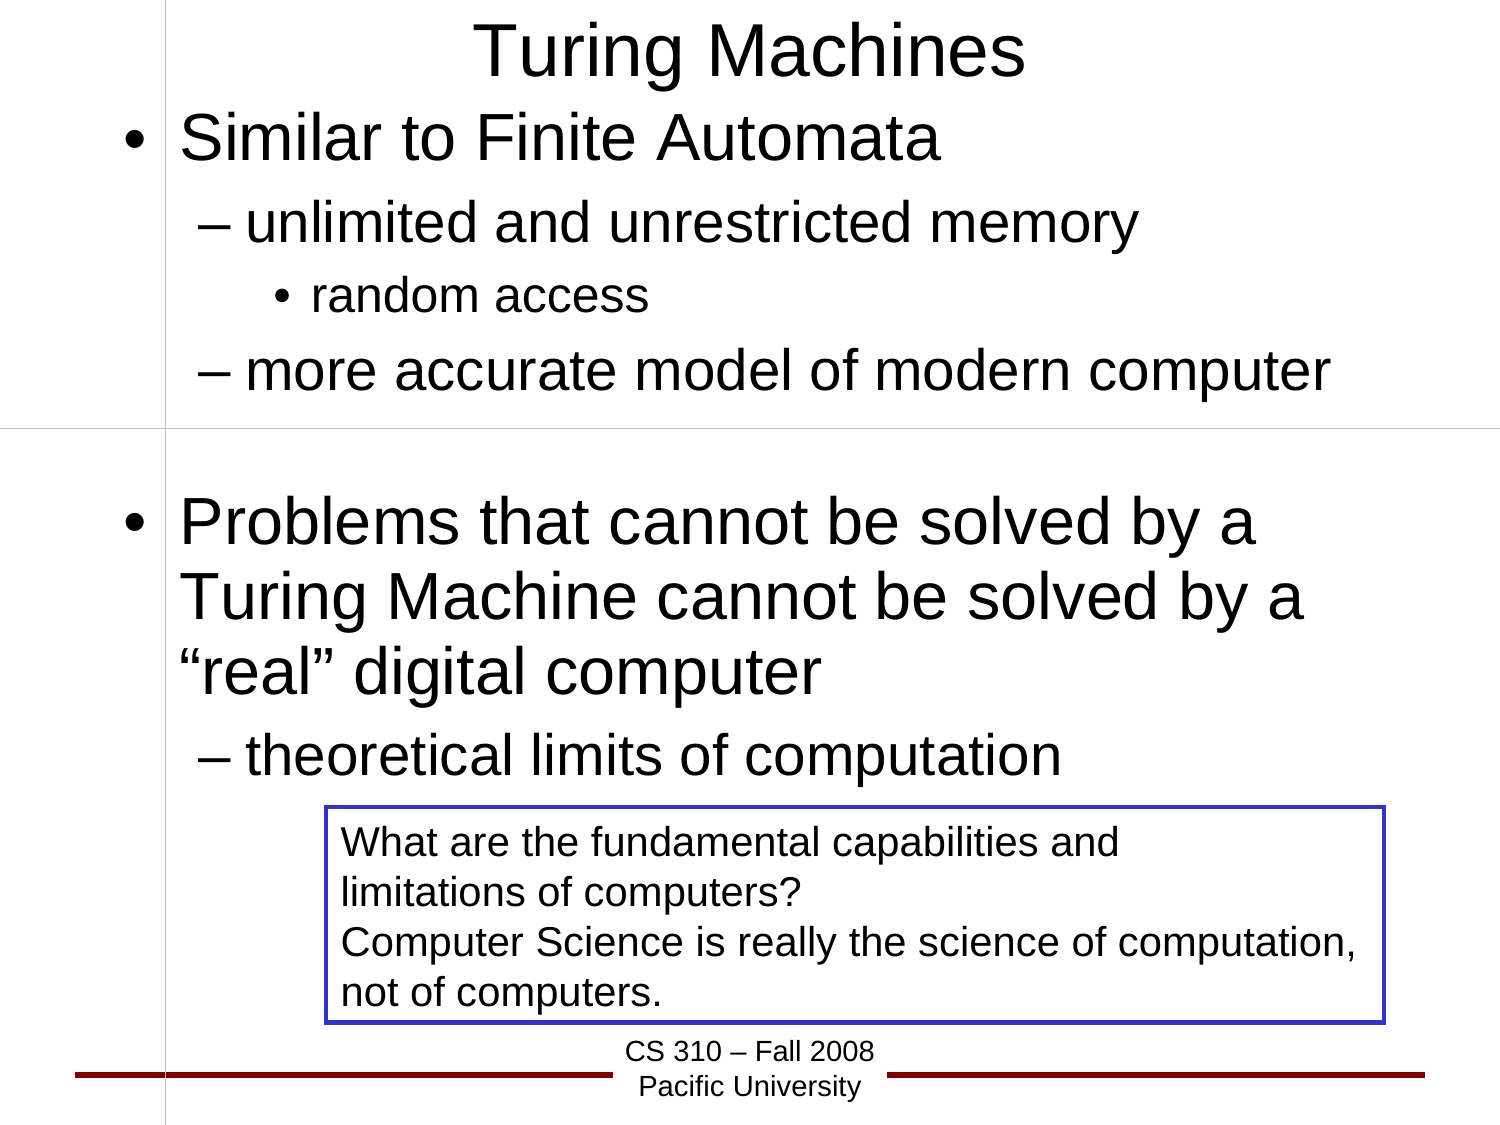

# Turing Machines
Similar to Finite Automata
unlimited and unrestricted memory
random access
more accurate model of modern computer
Problems that cannot be solved by a Turing Machine cannot be solved by a “real” digital computer
theoretical limits of computation
What are the fundamental capabilities and
limitations of computers?
Computer Science is really the science of computation,
not of computers.